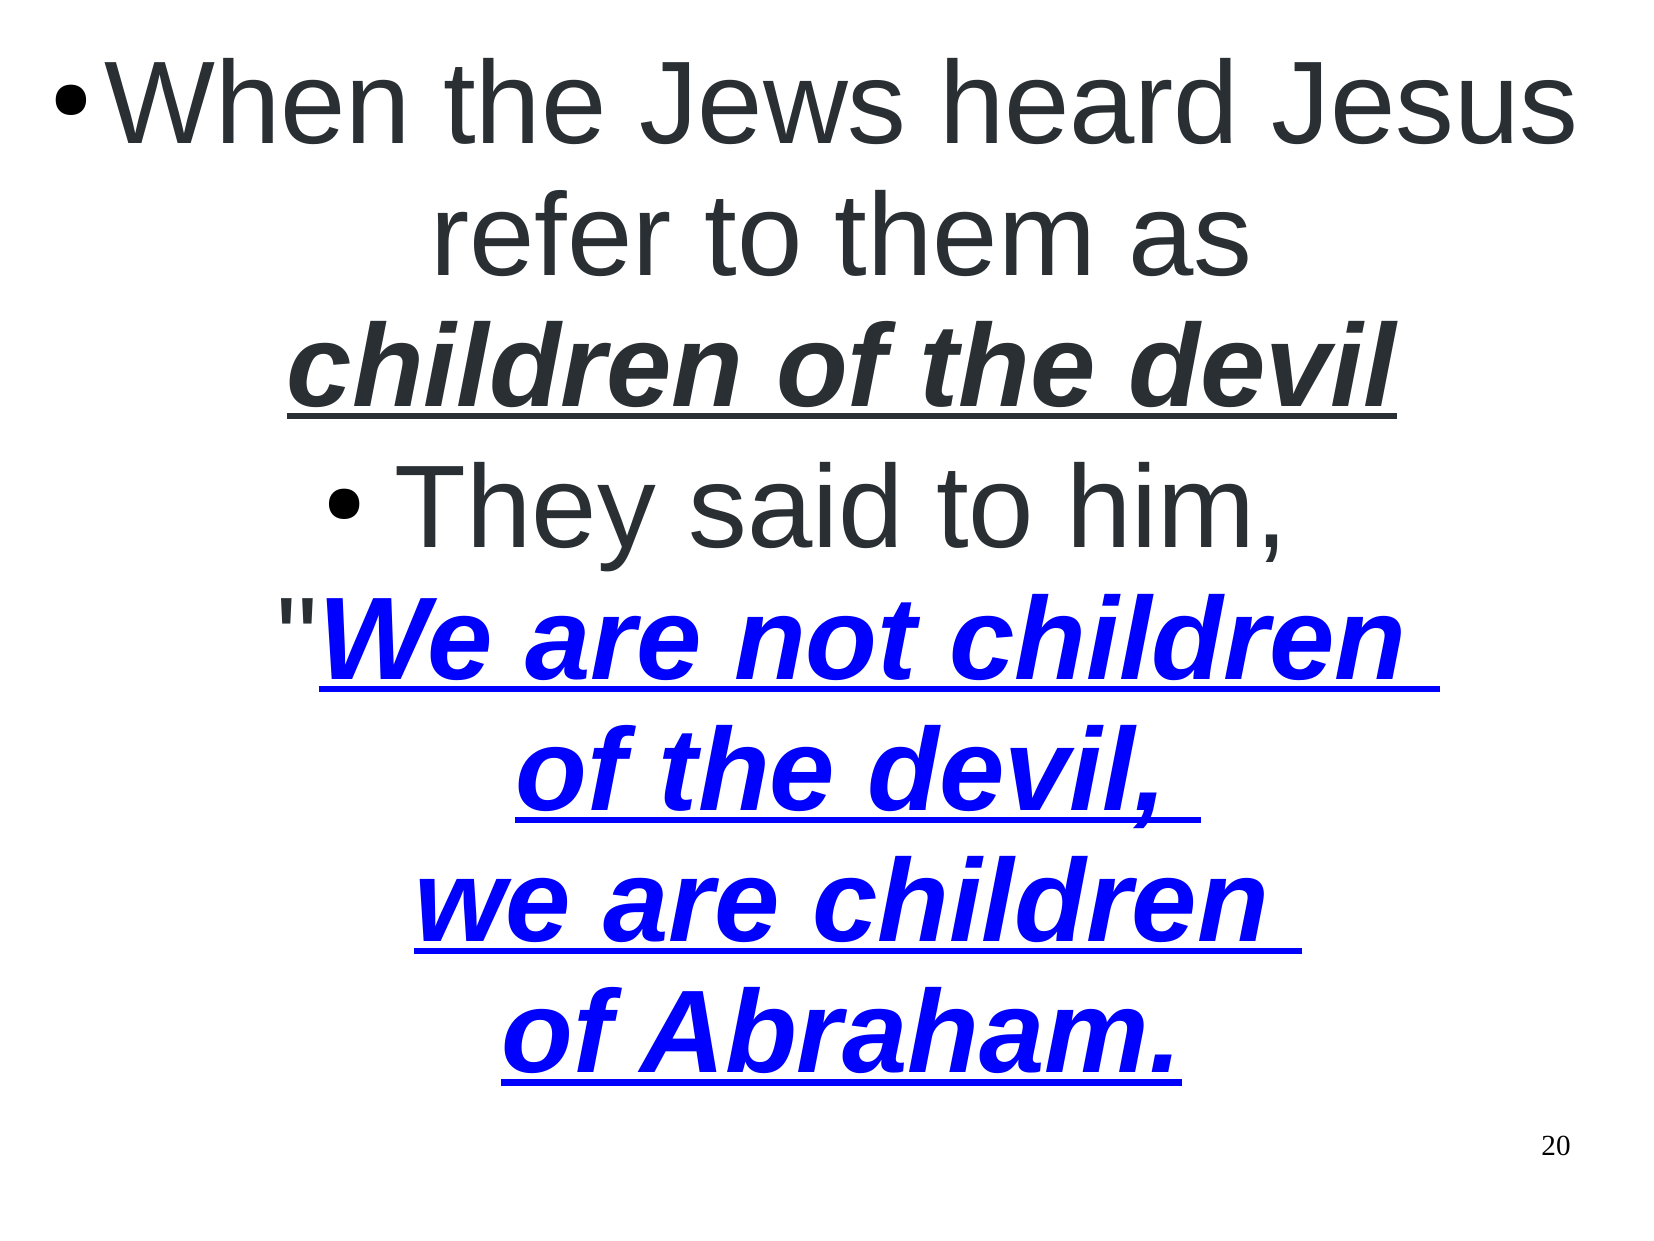

# When the Jews heard Jesus refer to them as children of the devil
They said to him,
"We are not children
of the devil,
we are children
of Abraham.
20